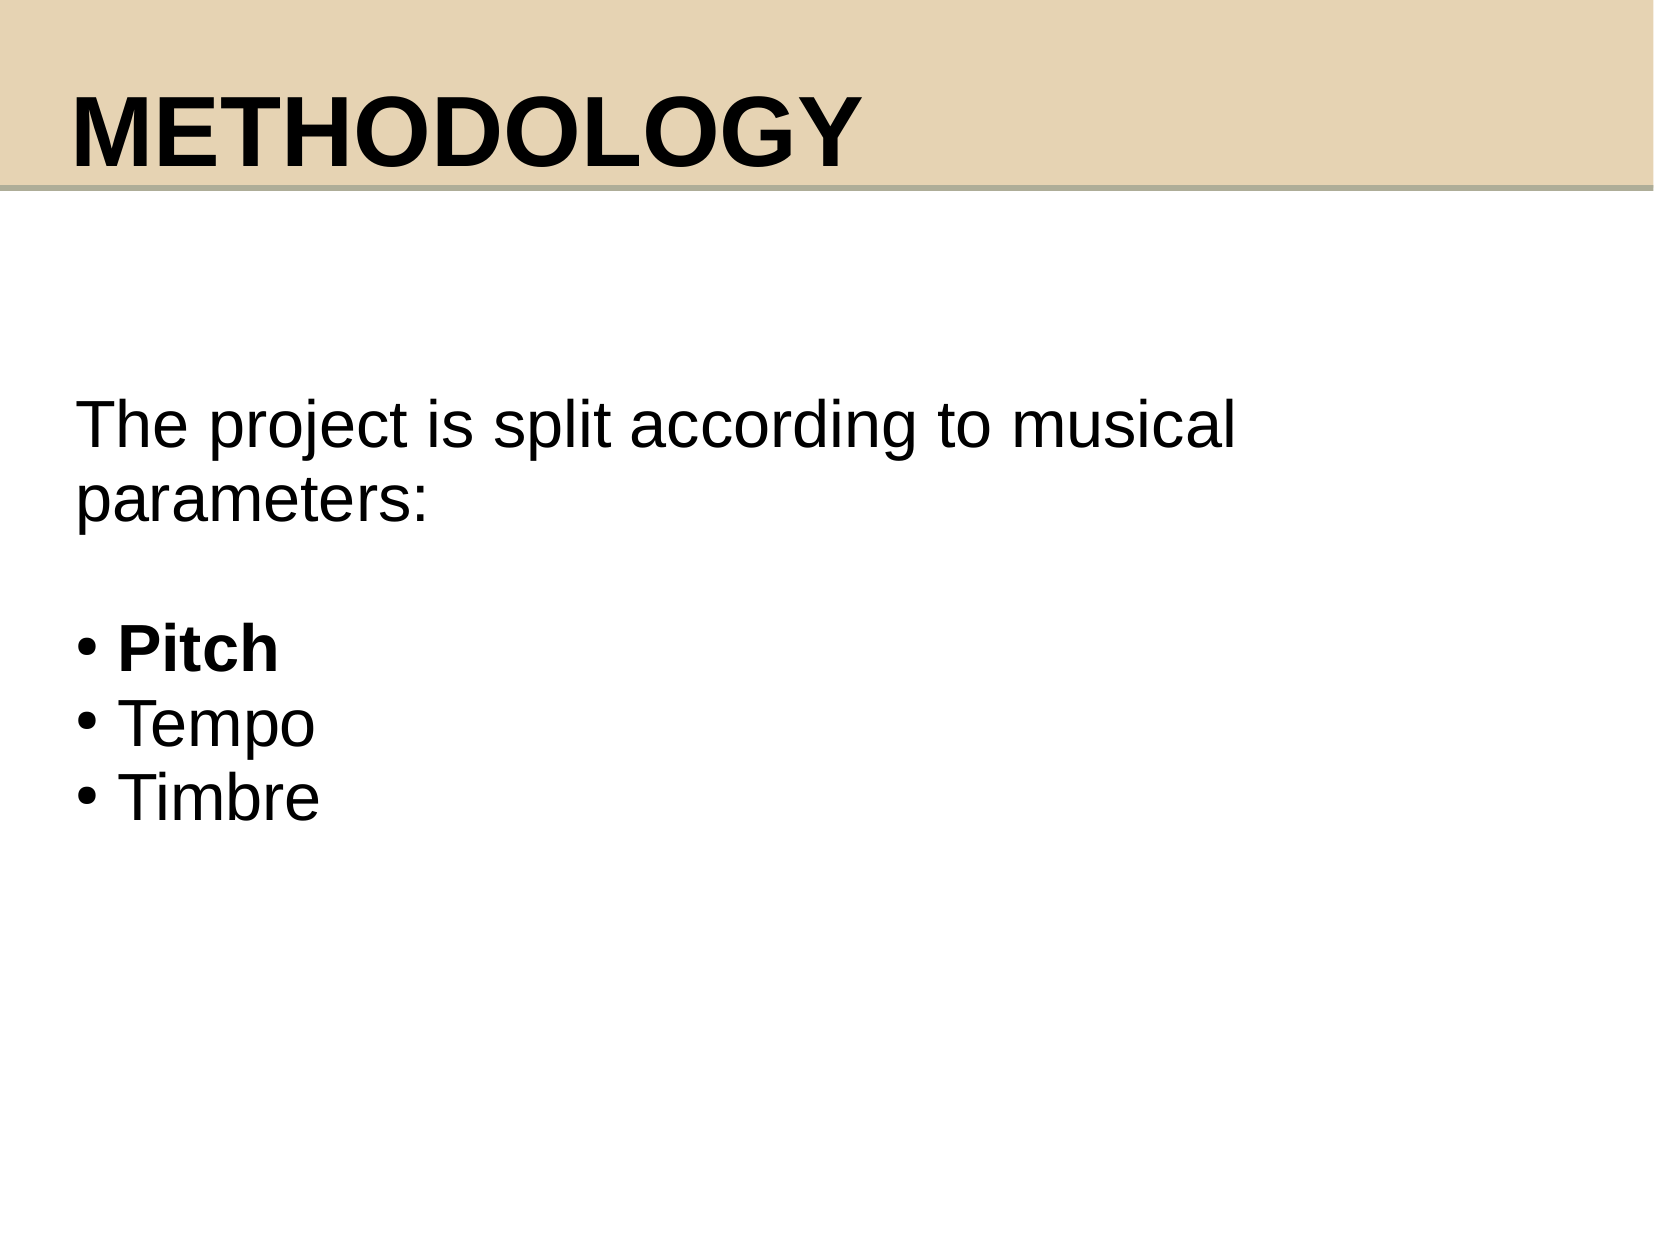

METHODOLOGY
# The project is split according to musical parameters:
 Pitch
 Tempo
 Timbre